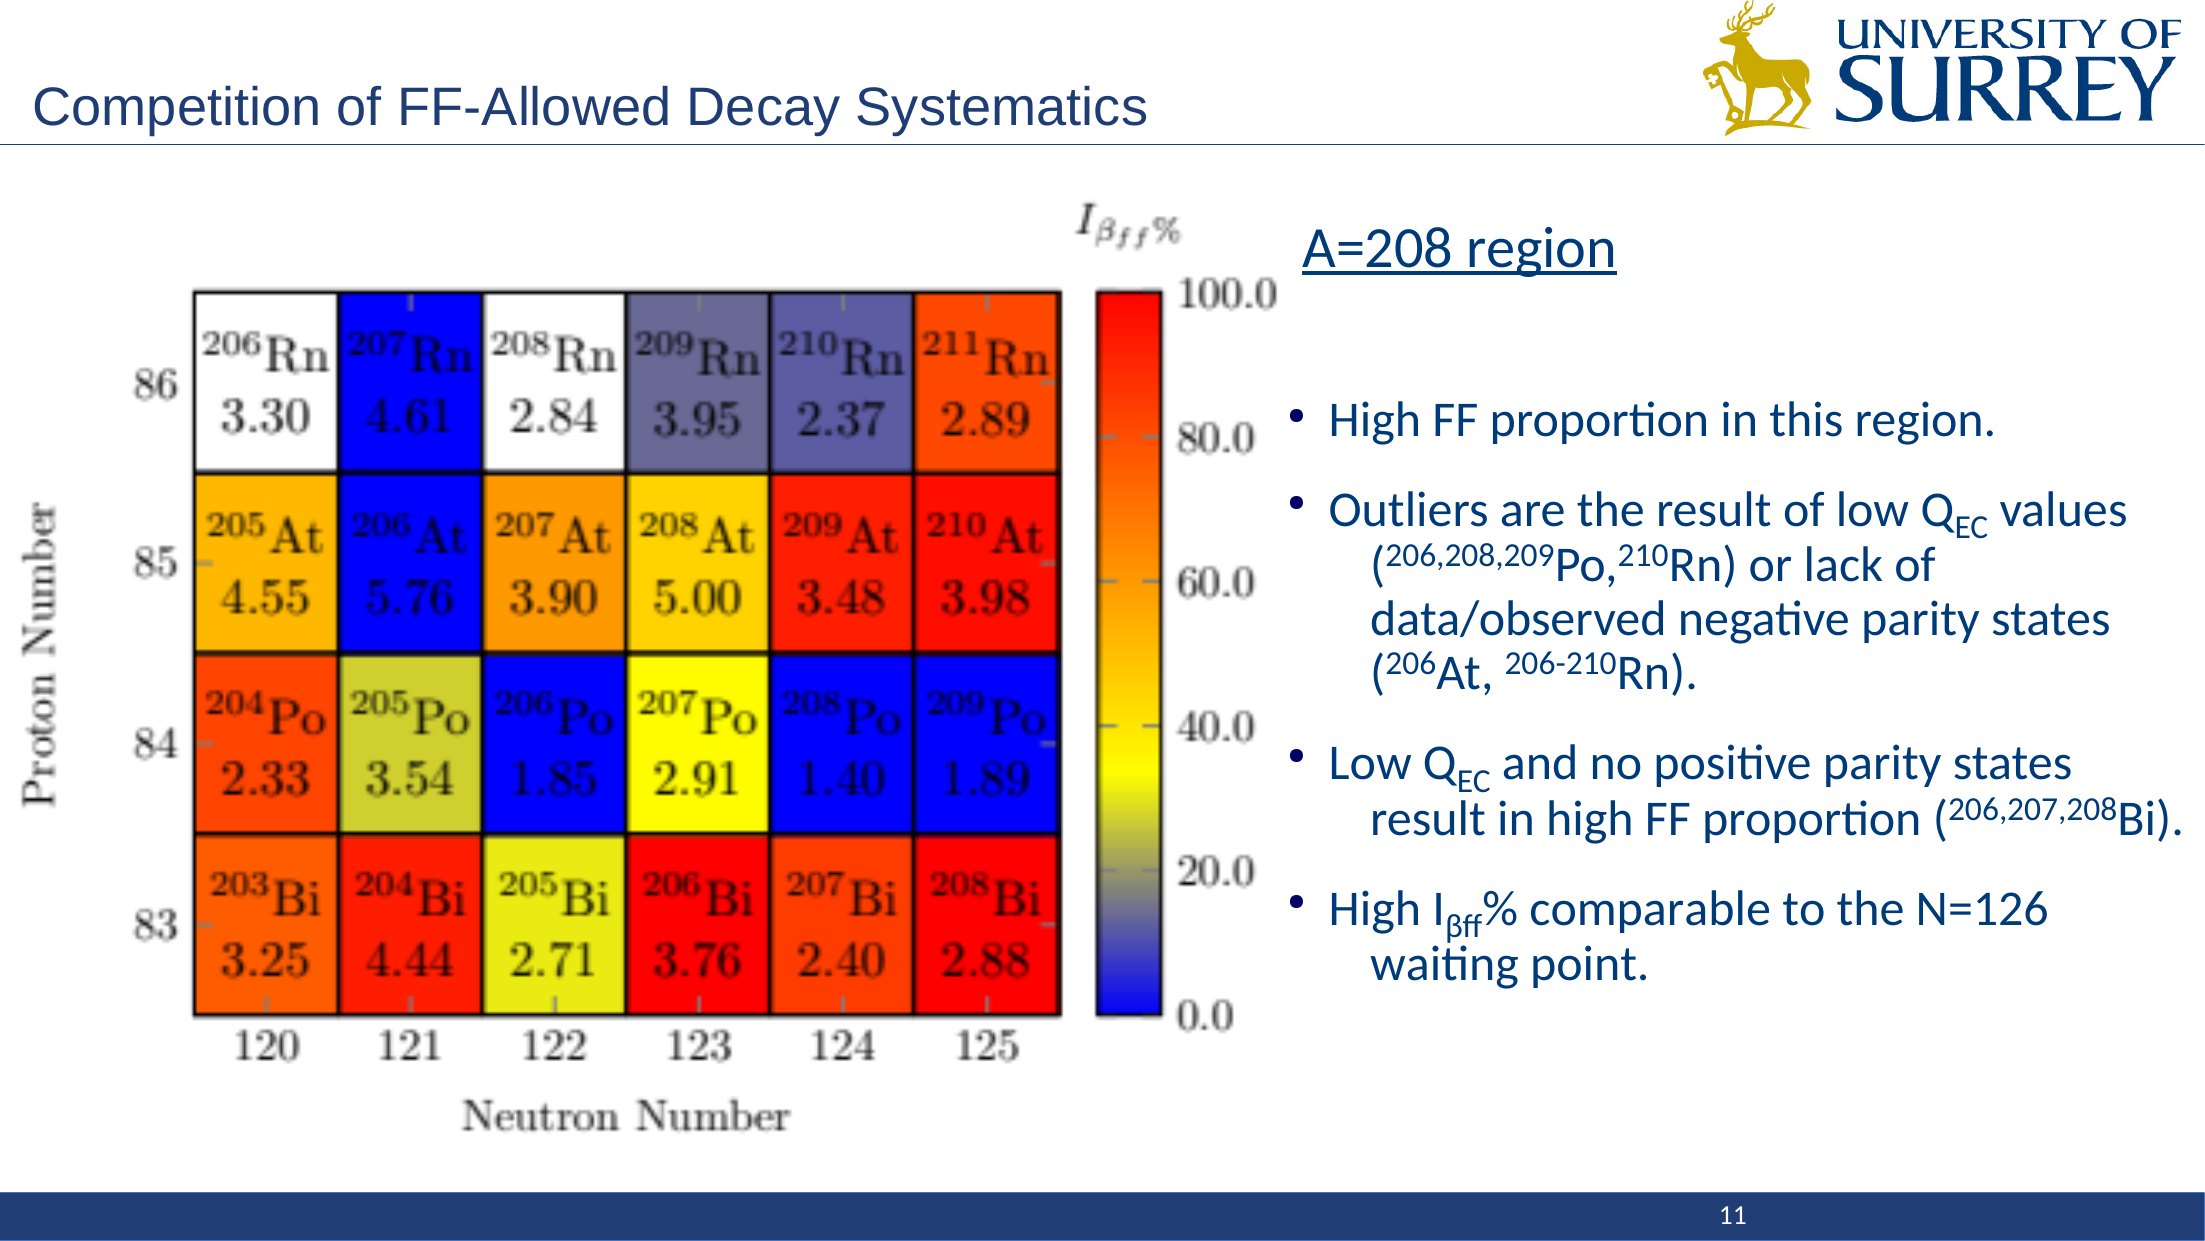

Competition of FF-Allowed Decay Systematics
A=208 region
High FF proportion in this region.
Outliers are the result of low QEC values (206,208,209Po,210Rn) or lack of data/observed negative parity states (206At, 206-210Rn).
Low QEC and no positive parity states result in high FF proportion (206,207,208Bi).
High Iβff% comparable to the N=126 waiting point.